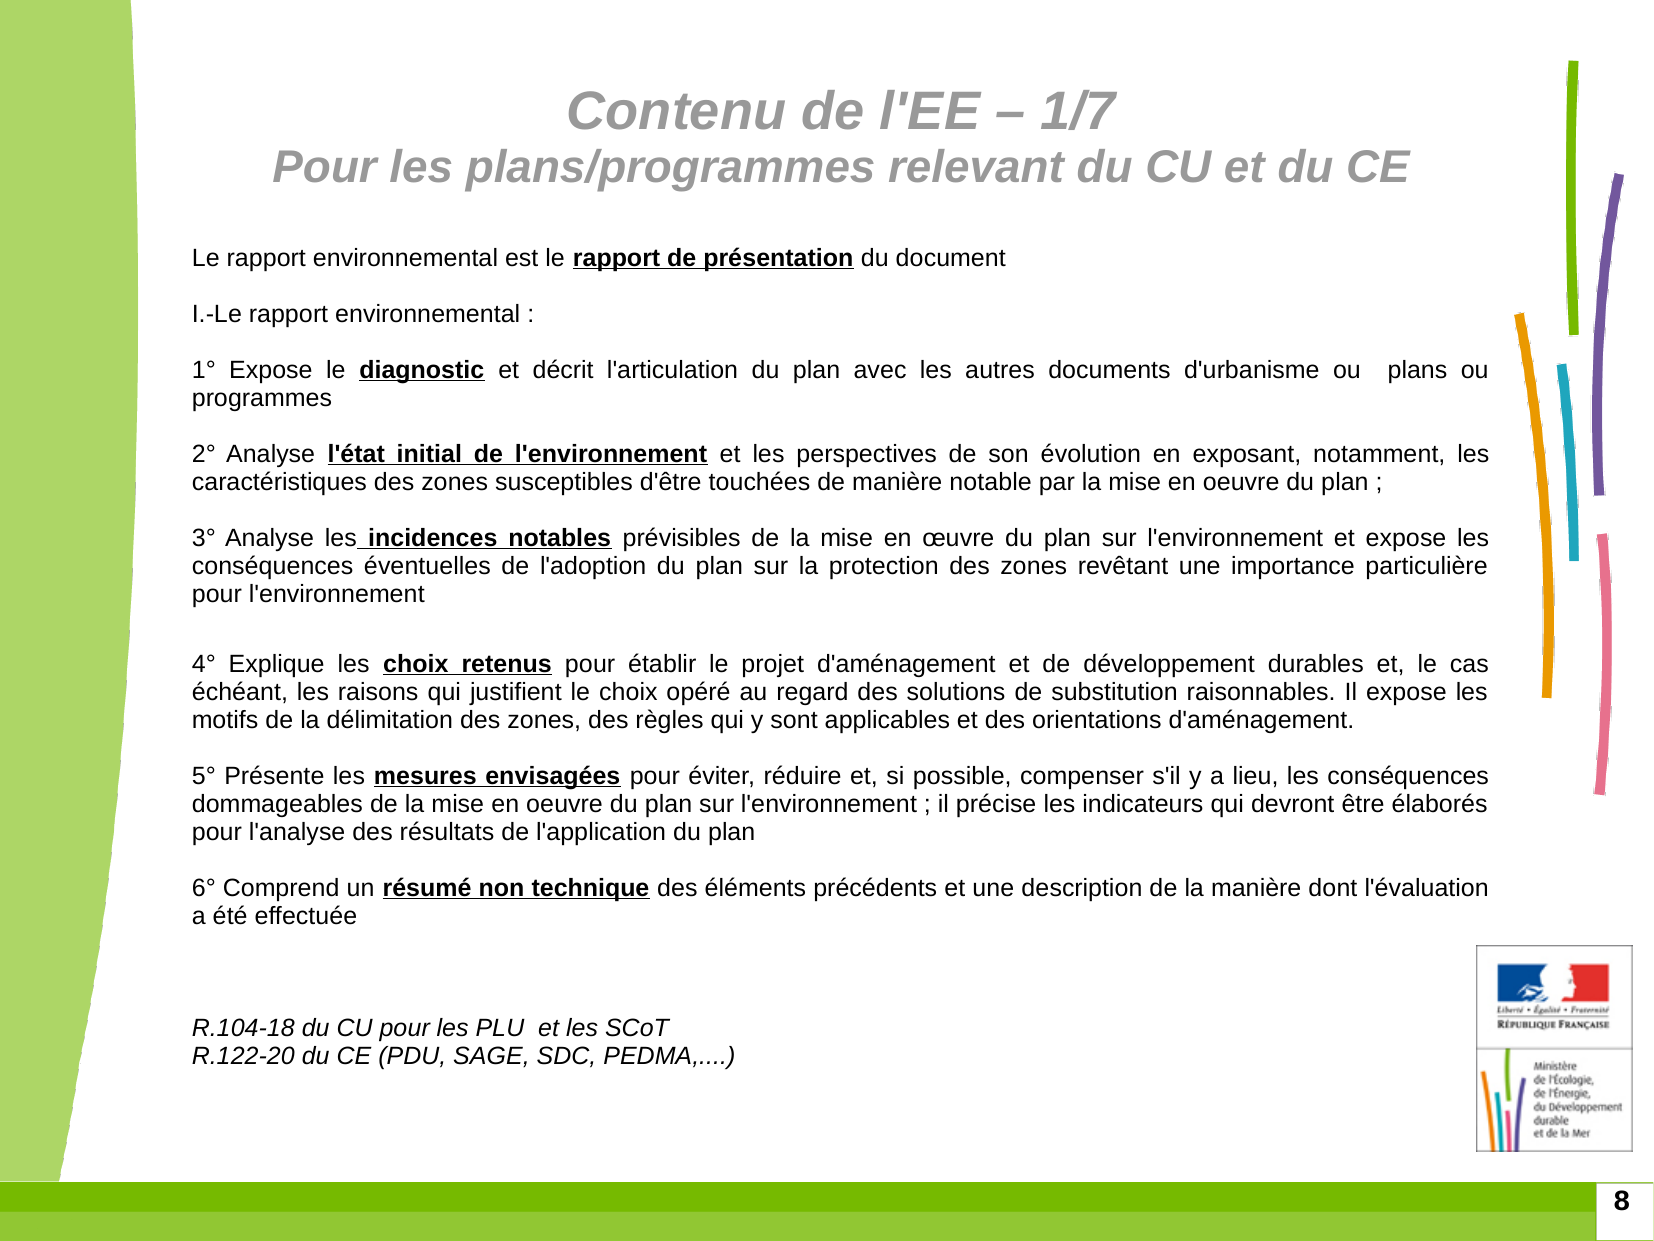

# Contenu de l'EE – 1/7 Pour les plans/programmes relevant du CU et du CE
Le rapport environnemental est le rapport de présentation du document
I.-Le rapport environnemental :
1° Expose le diagnostic et décrit l'articulation du plan avec les autres documents d'urbanisme ou plans ou programmes
2° Analyse l'état initial de l'environnement et les perspectives de son évolution en exposant, notamment, les caractéristiques des zones susceptibles d'être touchées de manière notable par la mise en oeuvre du plan ;
3° Analyse les incidences notables prévisibles de la mise en œuvre du plan sur l'environnement et expose les conséquences éventuelles de l'adoption du plan sur la protection des zones revêtant une importance particulière pour l'environnement
4° Explique les choix retenus pour établir le projet d'aménagement et de développement durables et, le cas échéant, les raisons qui justifient le choix opéré au regard des solutions de substitution raisonnables. Il expose les motifs de la délimitation des zones, des règles qui y sont applicables et des orientations d'aménagement.
5° Présente les mesures envisagées pour éviter, réduire et, si possible, compenser s'il y a lieu, les conséquences dommageables de la mise en oeuvre du plan sur l'environnement ; il précise les indicateurs qui devront être élaborés pour l'analyse des résultats de l'application du plan
6° Comprend un résumé non technique des éléments précédents et une description de la manière dont l'évaluation a été effectuée
R.104-18 du CU pour les PLU et les SCoT
R.122-20 du CE (PDU, SAGE, SDC, PEDMA,....)
8